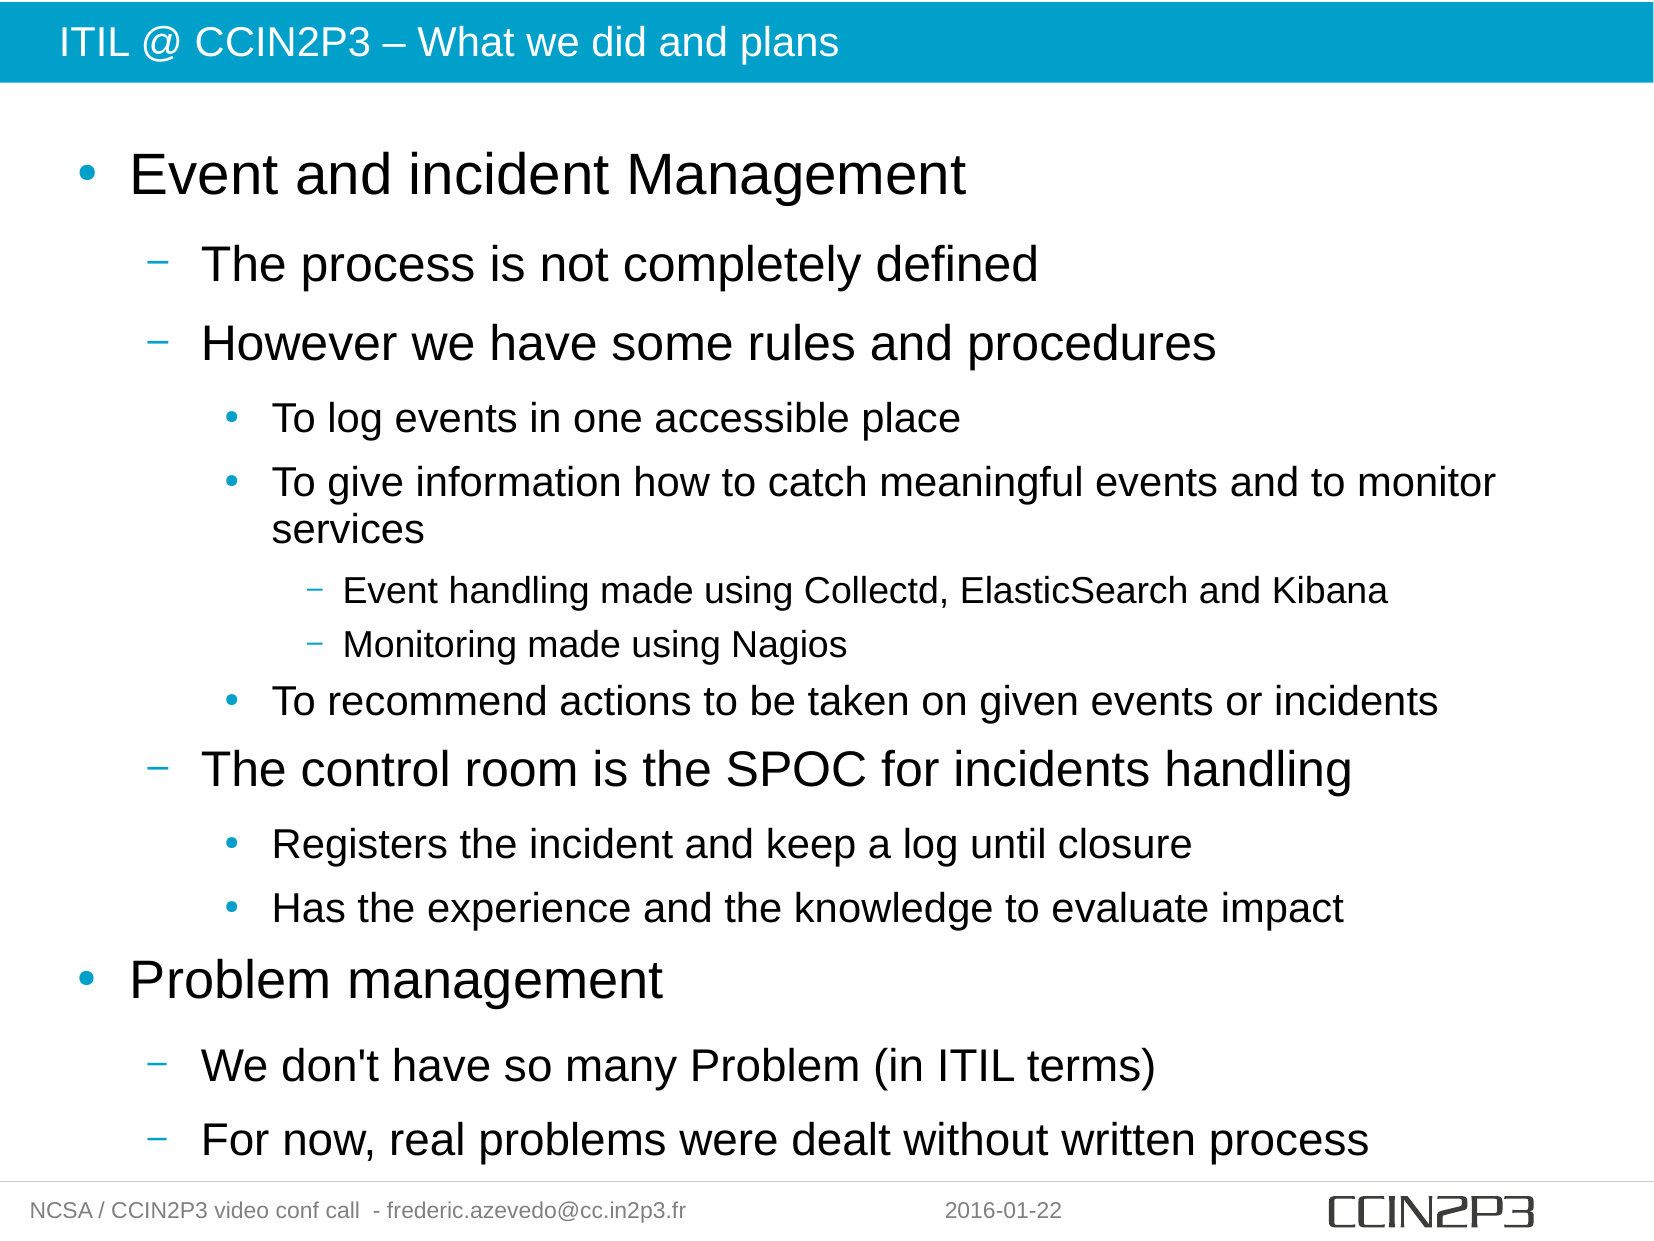

# ITIL @ CCIN2P3 – What we did and plans
Event and incident Management
The process is not completely defined
However we have some rules and procedures
To log events in one accessible place
To give information how to catch meaningful events and to monitor services
Event handling made using Collectd, ElasticSearch and Kibana
Monitoring made using Nagios
To recommend actions to be taken on given events or incidents
The control room is the SPOC for incidents handling
Registers the incident and keep a log until closure
Has the experience and the knowledge to evaluate impact
Problem management
We don't have so many Problem (in ITIL terms)
For now, real problems were dealt without written process
NCSA / CCIN2P3 video conf call - frederic.azevedo@cc.in2p3.fr
2016-01-22